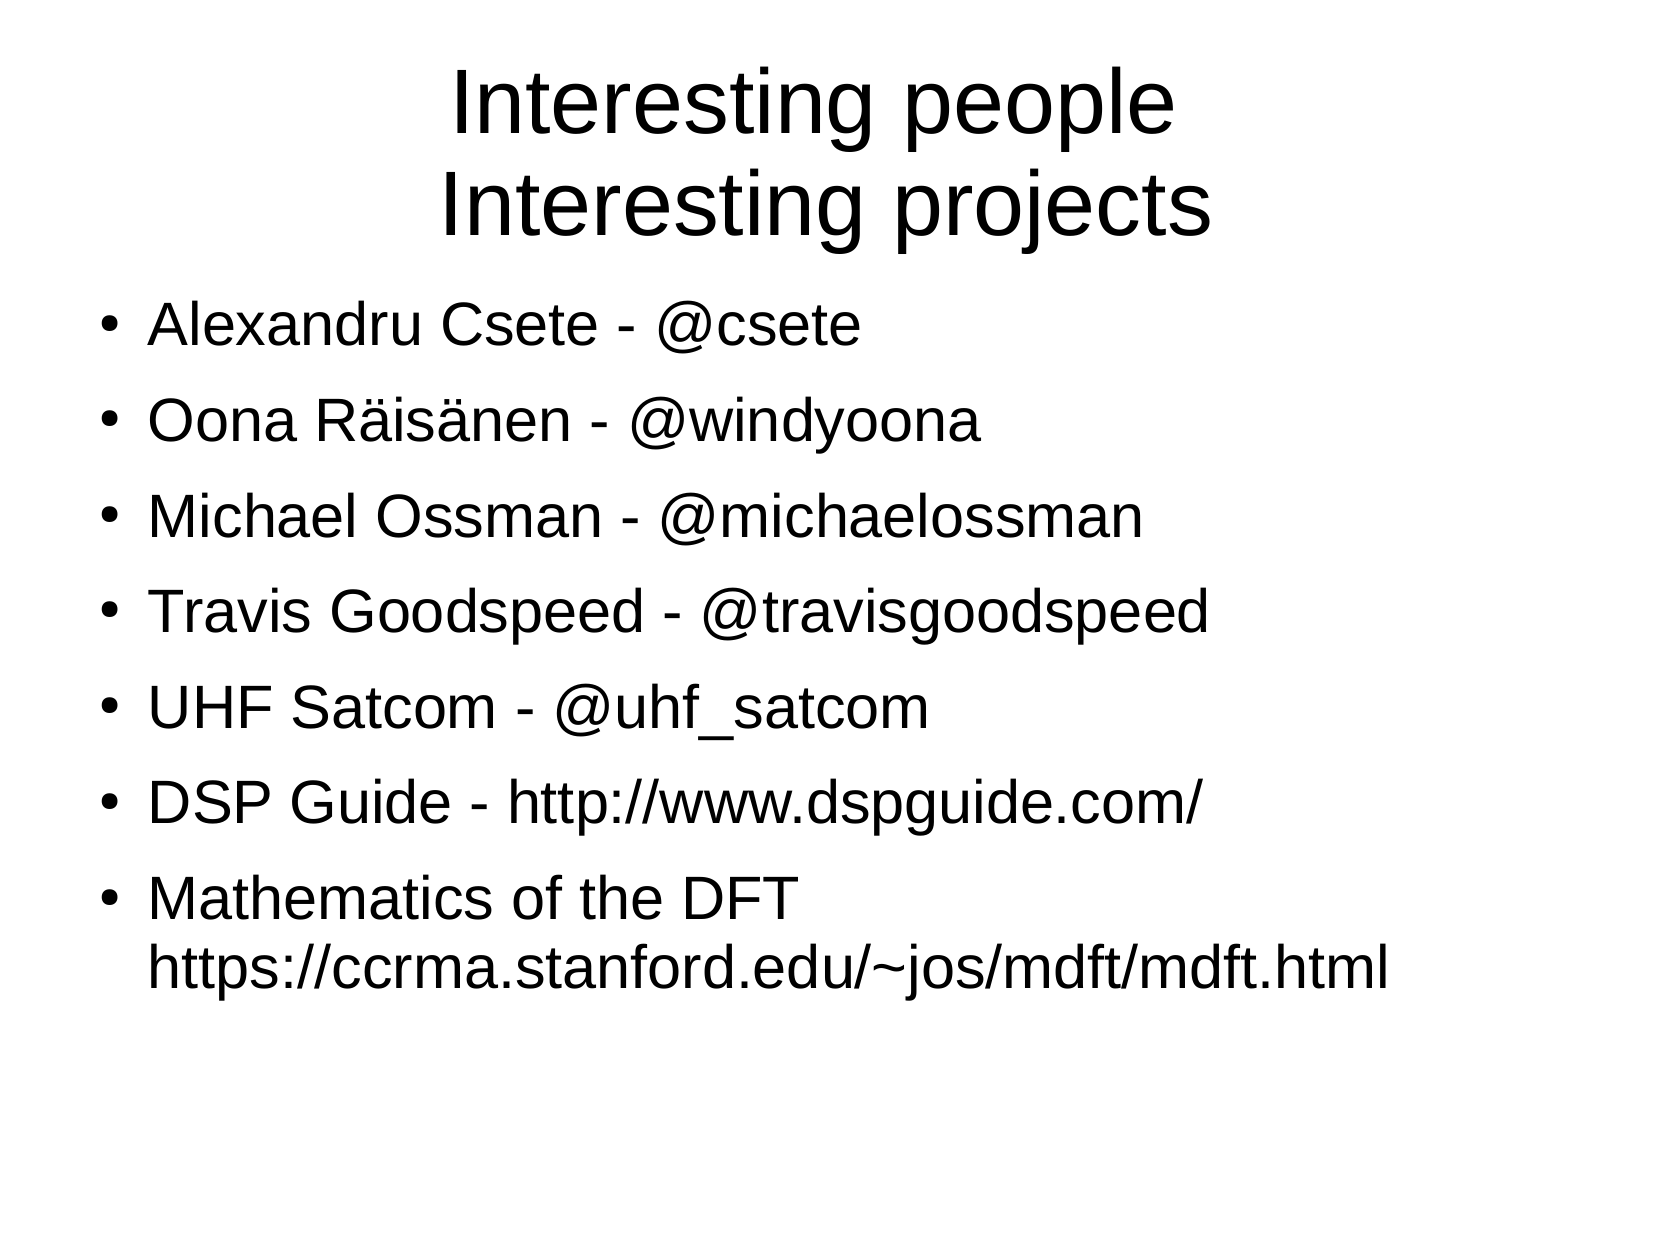

# Interesting people Interesting projects
Alexandru Csete - @csete
Oona Räisänen - @windyoona
Michael Ossman - @michaelossman
Travis Goodspeed - @travisgoodspeed
UHF Satcom - @uhf_satcom
DSP Guide - http://www.dspguide.com/
Mathematics of the DFT
https://ccrma.stanford.edu/~jos/mdft/mdft.html